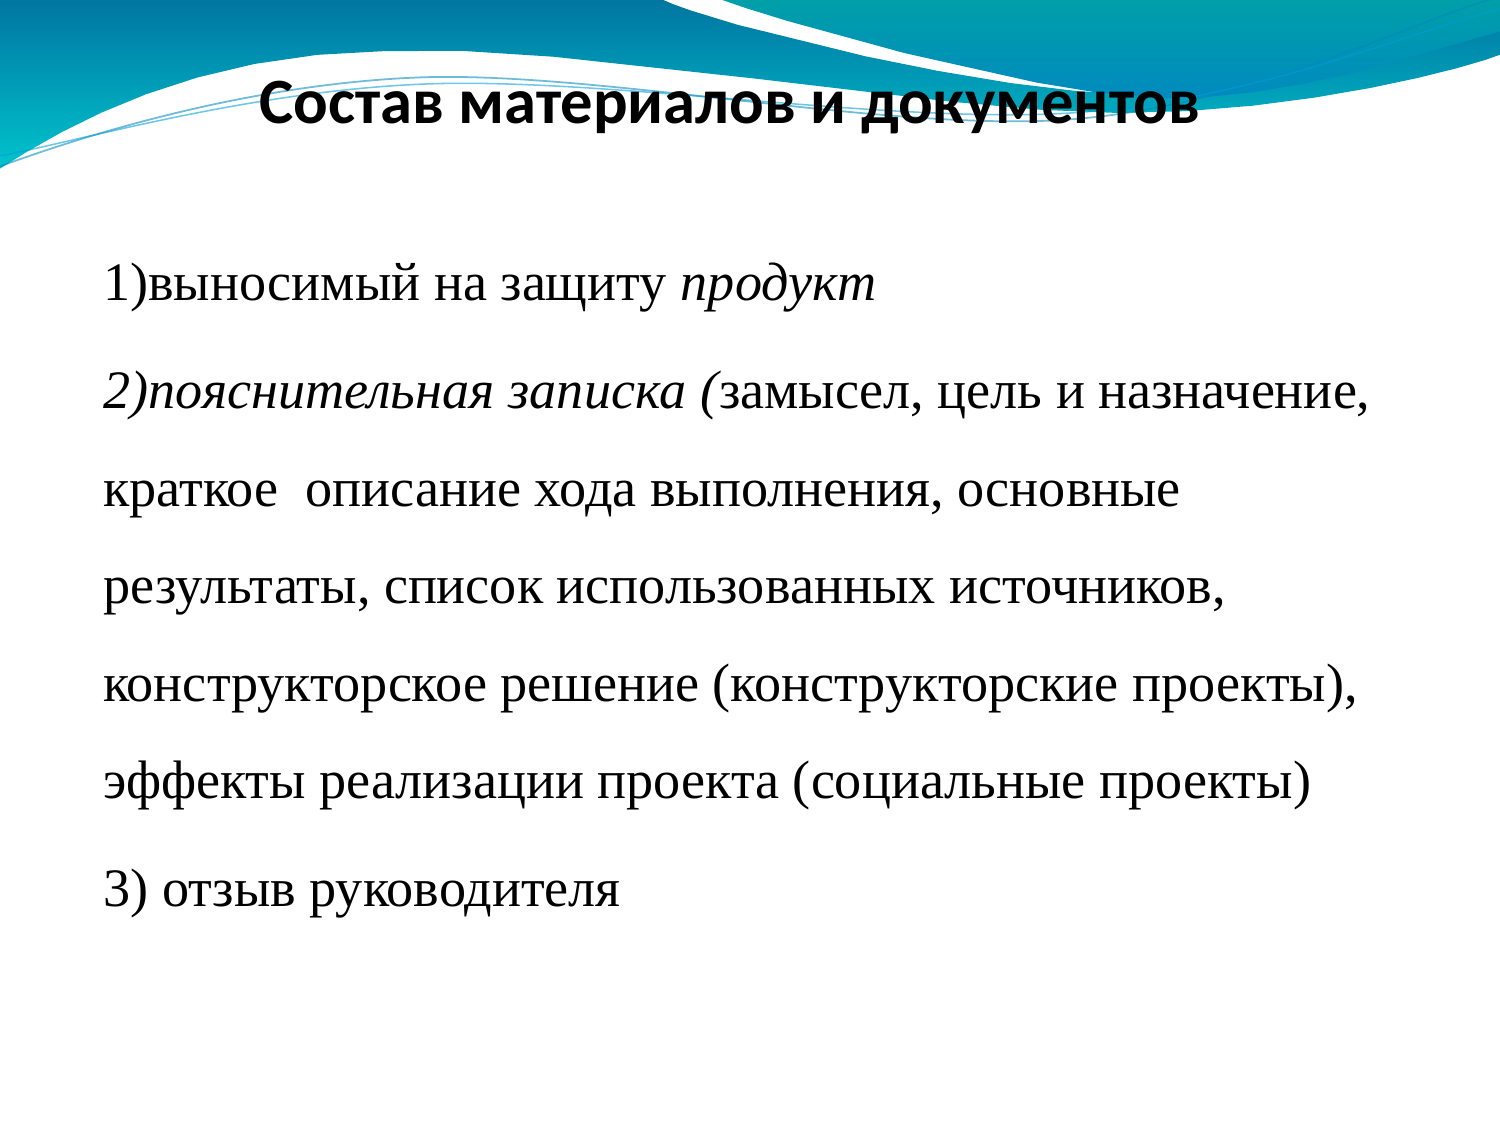

# Состав материалов и документов
1)выносимый на защиту продукт
2)пояснительная записка (замысел, цель и назначение, краткое описание хода выполнения, основные результаты, список использованных источников, конструкторское решение (конструкторские проекты), эффекты реализации проекта (социальные проекты)
3) отзыв руководителя